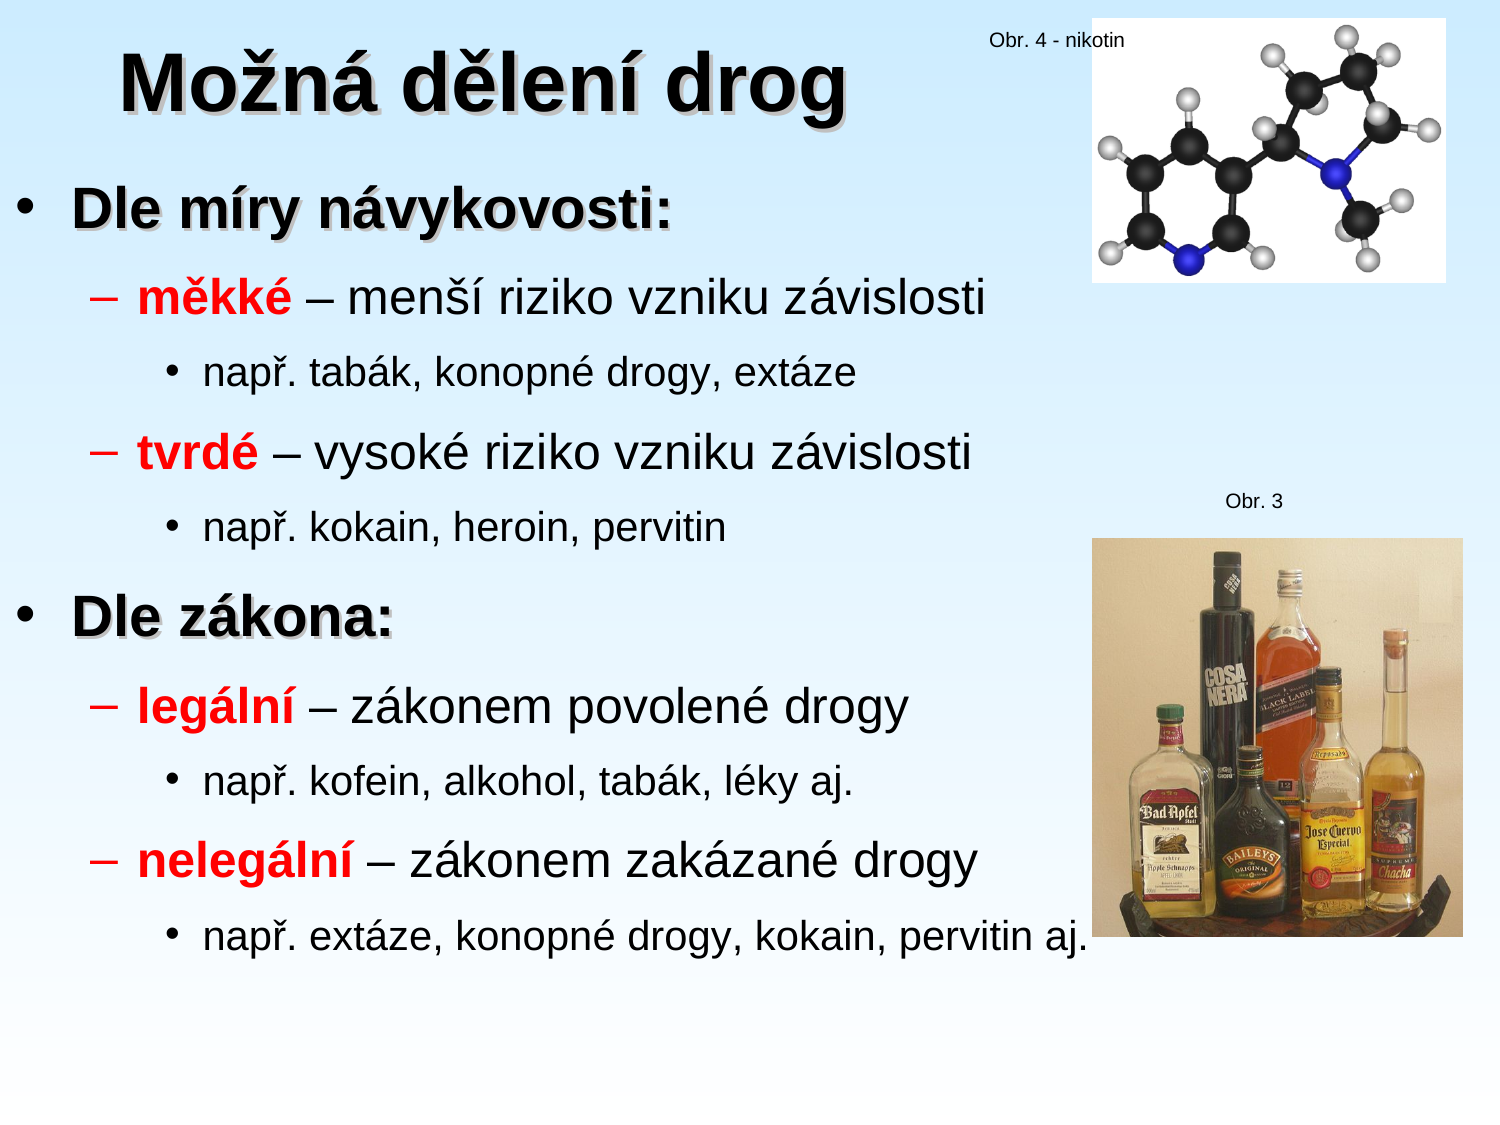

# Možná dělení drog
Obr. 4 - nikotin
Dle míry návykovosti:
měkké – menší riziko vzniku závislosti
např. tabák, konopné drogy, extáze
tvrdé – vysoké riziko vzniku závislosti
např. kokain, heroin, pervitin
Dle zákona:
legální – zákonem povolené drogy
např. kofein, alkohol, tabák, léky aj.
nelegální – zákonem zakázané drogy
např. extáze, konopné drogy, kokain, pervitin aj.
Obr. 3